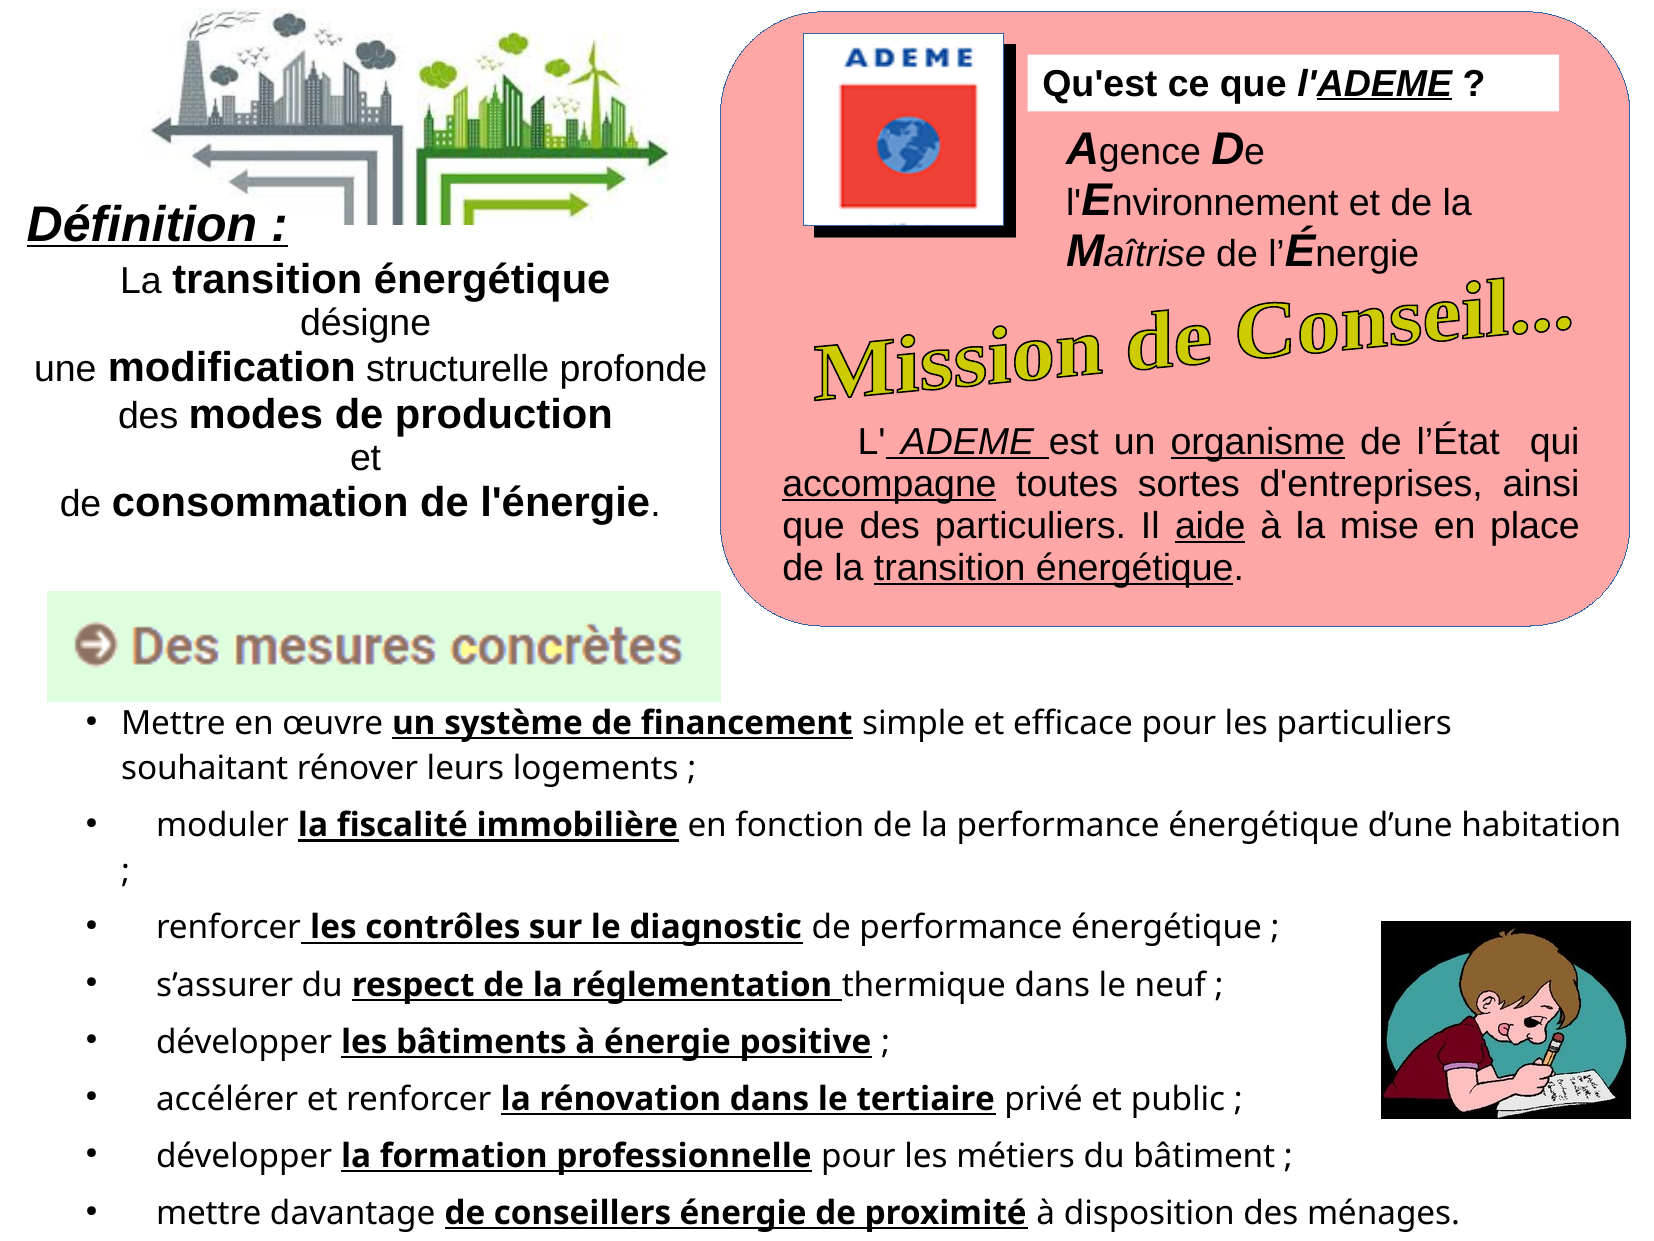

Qu'est ce que l'ADEME ?
Agence De l'Environnement et de la Maîtrise de l’Énergie
 L' ADEME est un organisme de l’État qui accompagne toutes sortes d'entreprises, ainsi que des particuliers. Il aide à la mise en place de la transition énergétique.
Définition :
 La transition énergétique
désigne
 une modification structurelle profonde des modes de production
 et
de consommation de l'énergie.
Mission de Conseil...
Mettre en œuvre un système de financement simple et efficace pour les particuliers souhaitant rénover leurs logements ;
 moduler la fiscalité immobilière en fonction de la performance énergétique d’une habitation ;
 renforcer les contrôles sur le diagnostic de performance énergétique ;
 s’assurer du respect de la réglementation thermique dans le neuf ;
 développer les bâtiments à énergie positive ;
 accélérer et renforcer la rénovation dans le tertiaire privé et public ;
 développer la formation professionnelle pour les métiers du bâtiment ;
 mettre davantage de conseillers énergie de proximité à disposition des ménages.